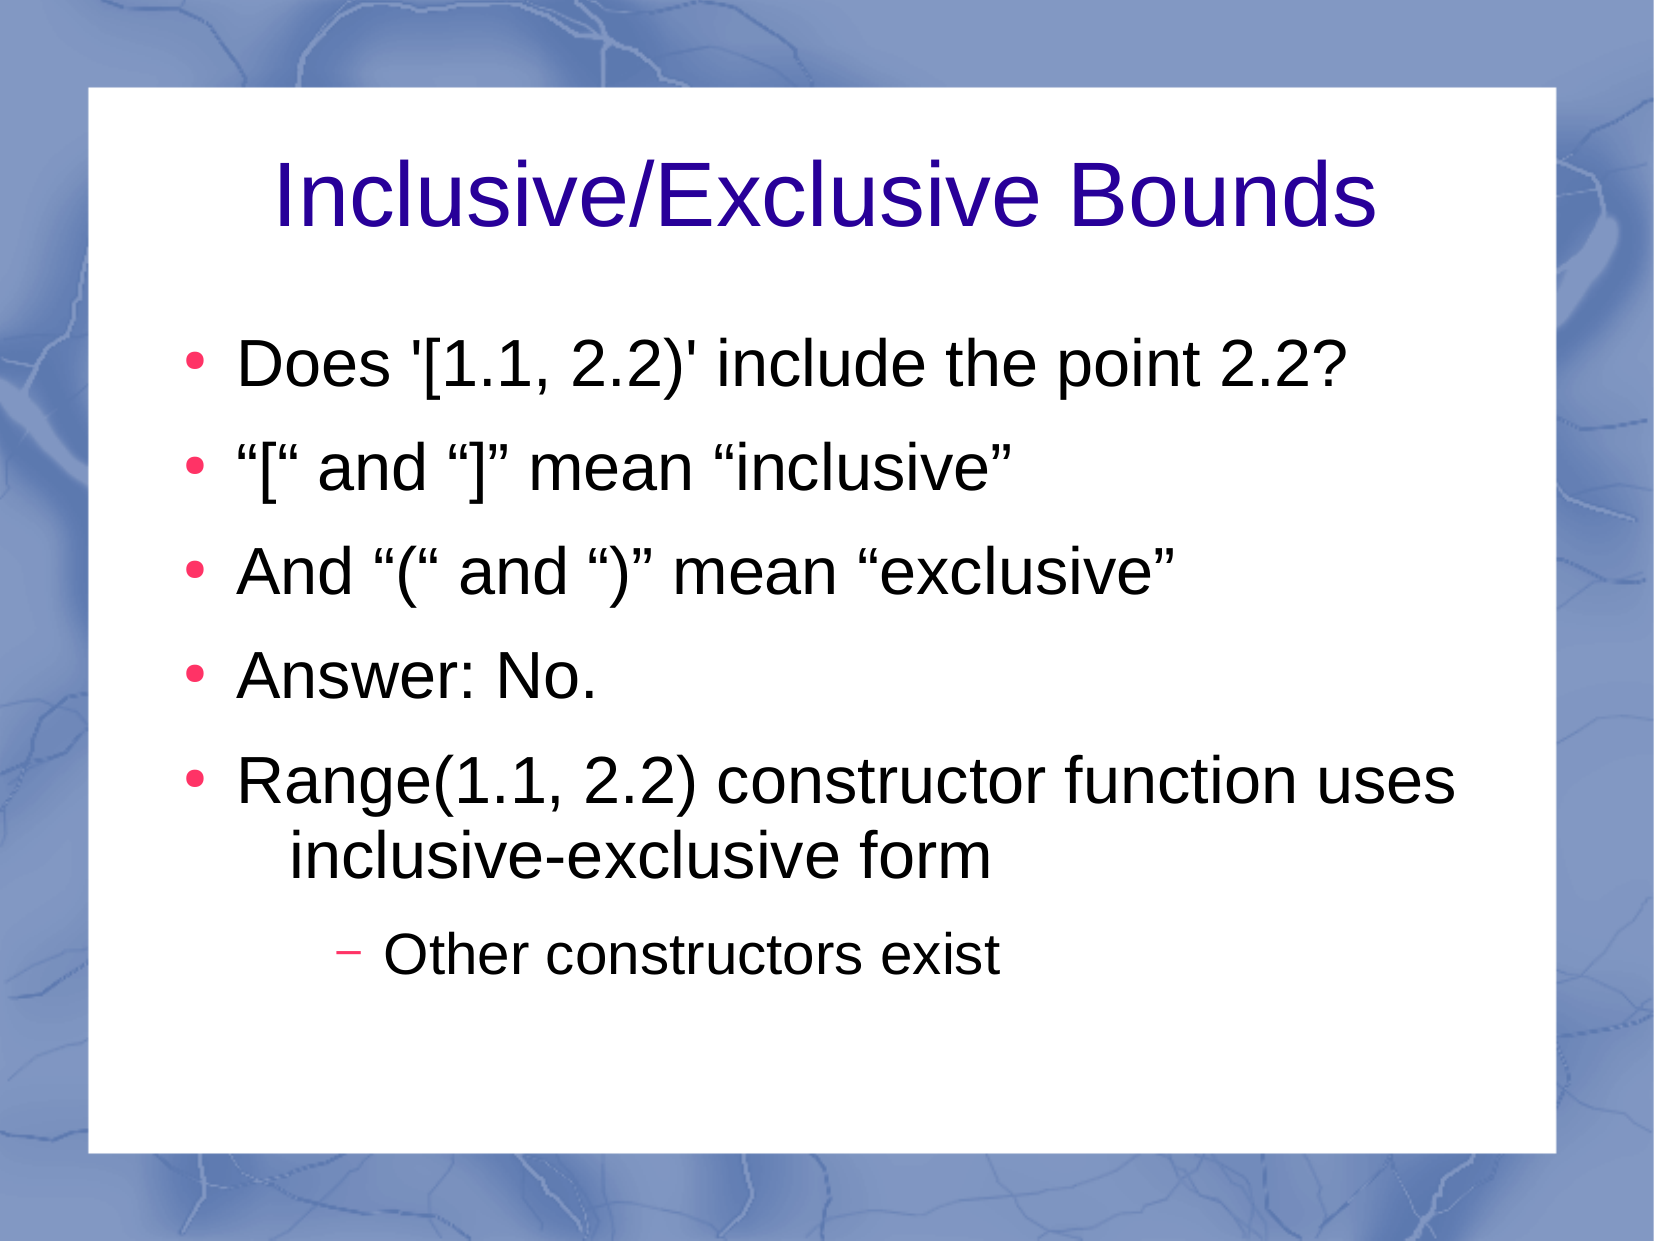

# Inclusive/Exclusive Bounds
Does '[1.1, 2.2)' include the point 2.2?
“[“ and “]” mean “inclusive”
And “(“ and “)” mean “exclusive”
Answer: No.
Range(1.1, 2.2) constructor function uses inclusive-exclusive form
Other constructors exist